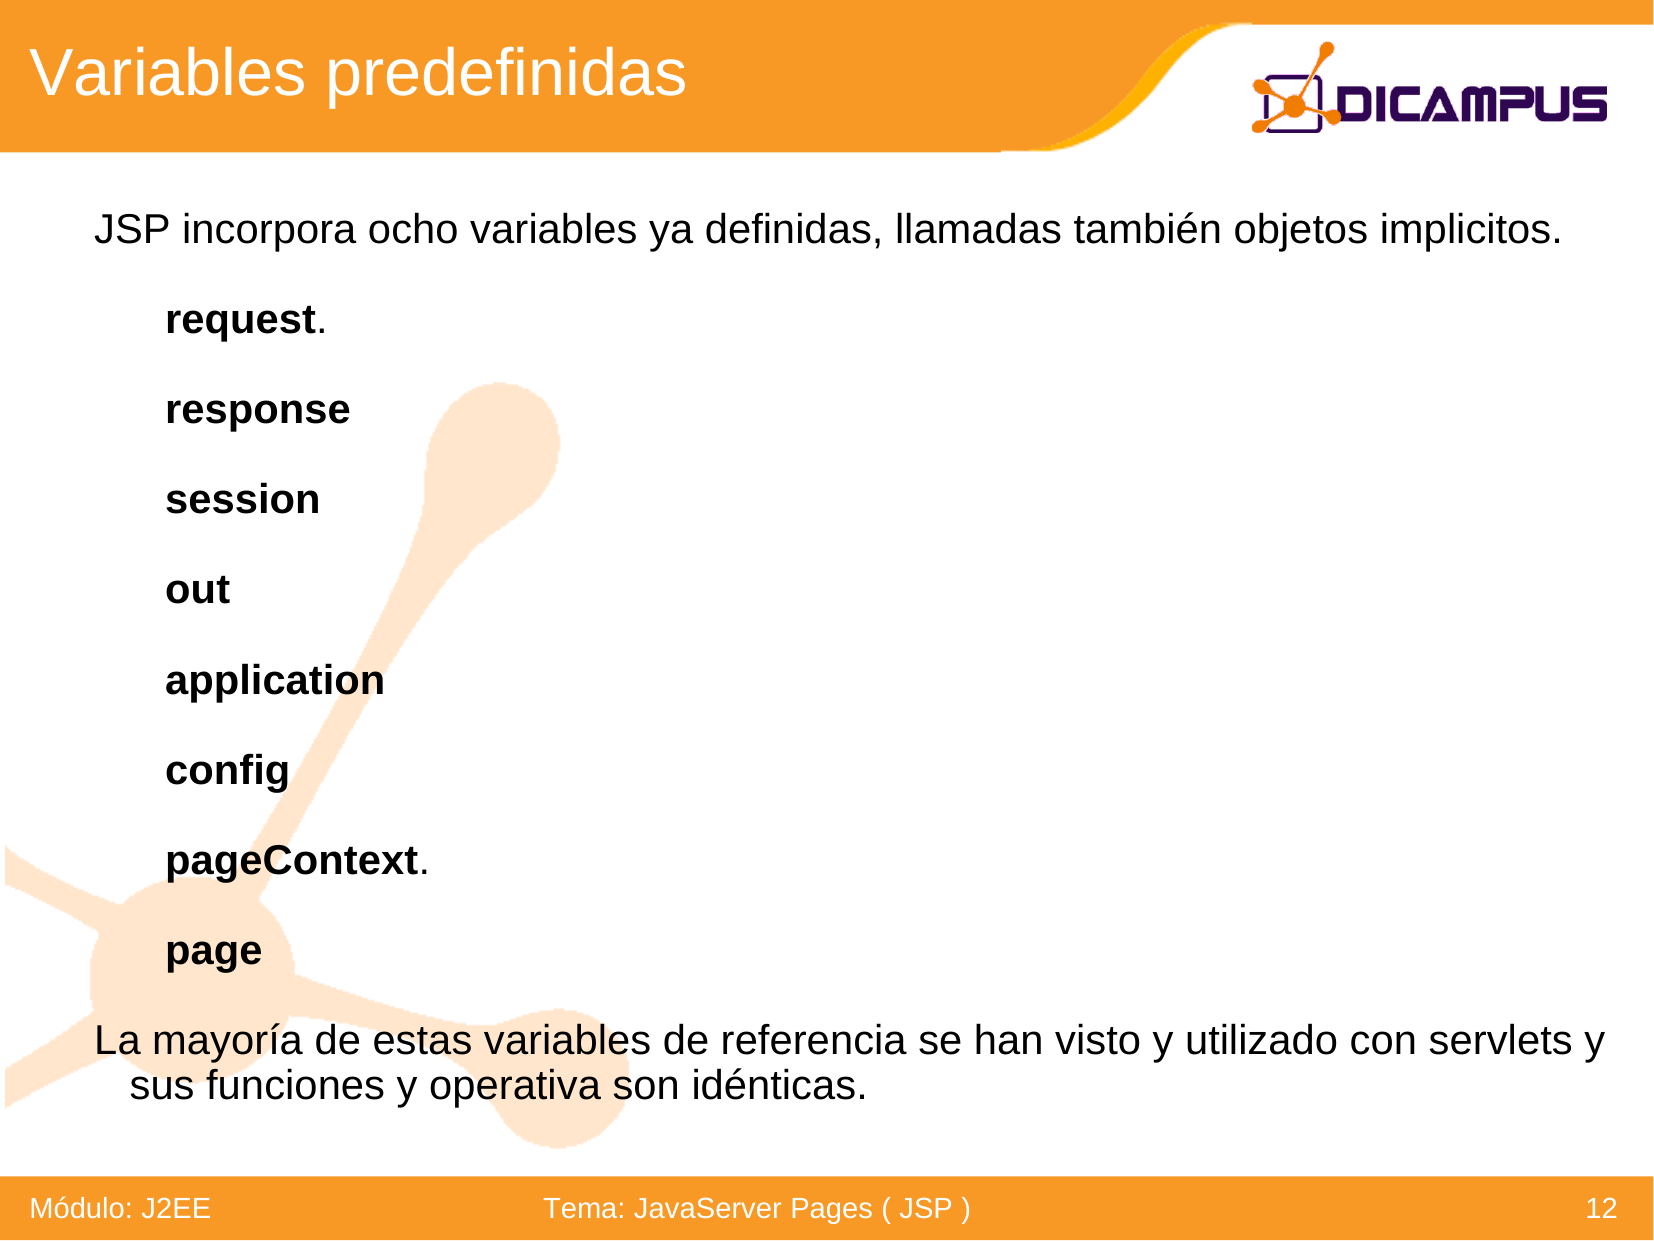

Variables predefinidas
JSP incorpora ocho variables ya definidas, llamadas también objetos implicitos.
request.
response
session
out
application
config
pageContext.
page
La mayoría de estas variables de referencia se han visto y utilizado con servlets y sus funciones y operativa son idénticas.
Módulo: J2EE
Tema: JavaServer Pages ( JSP )